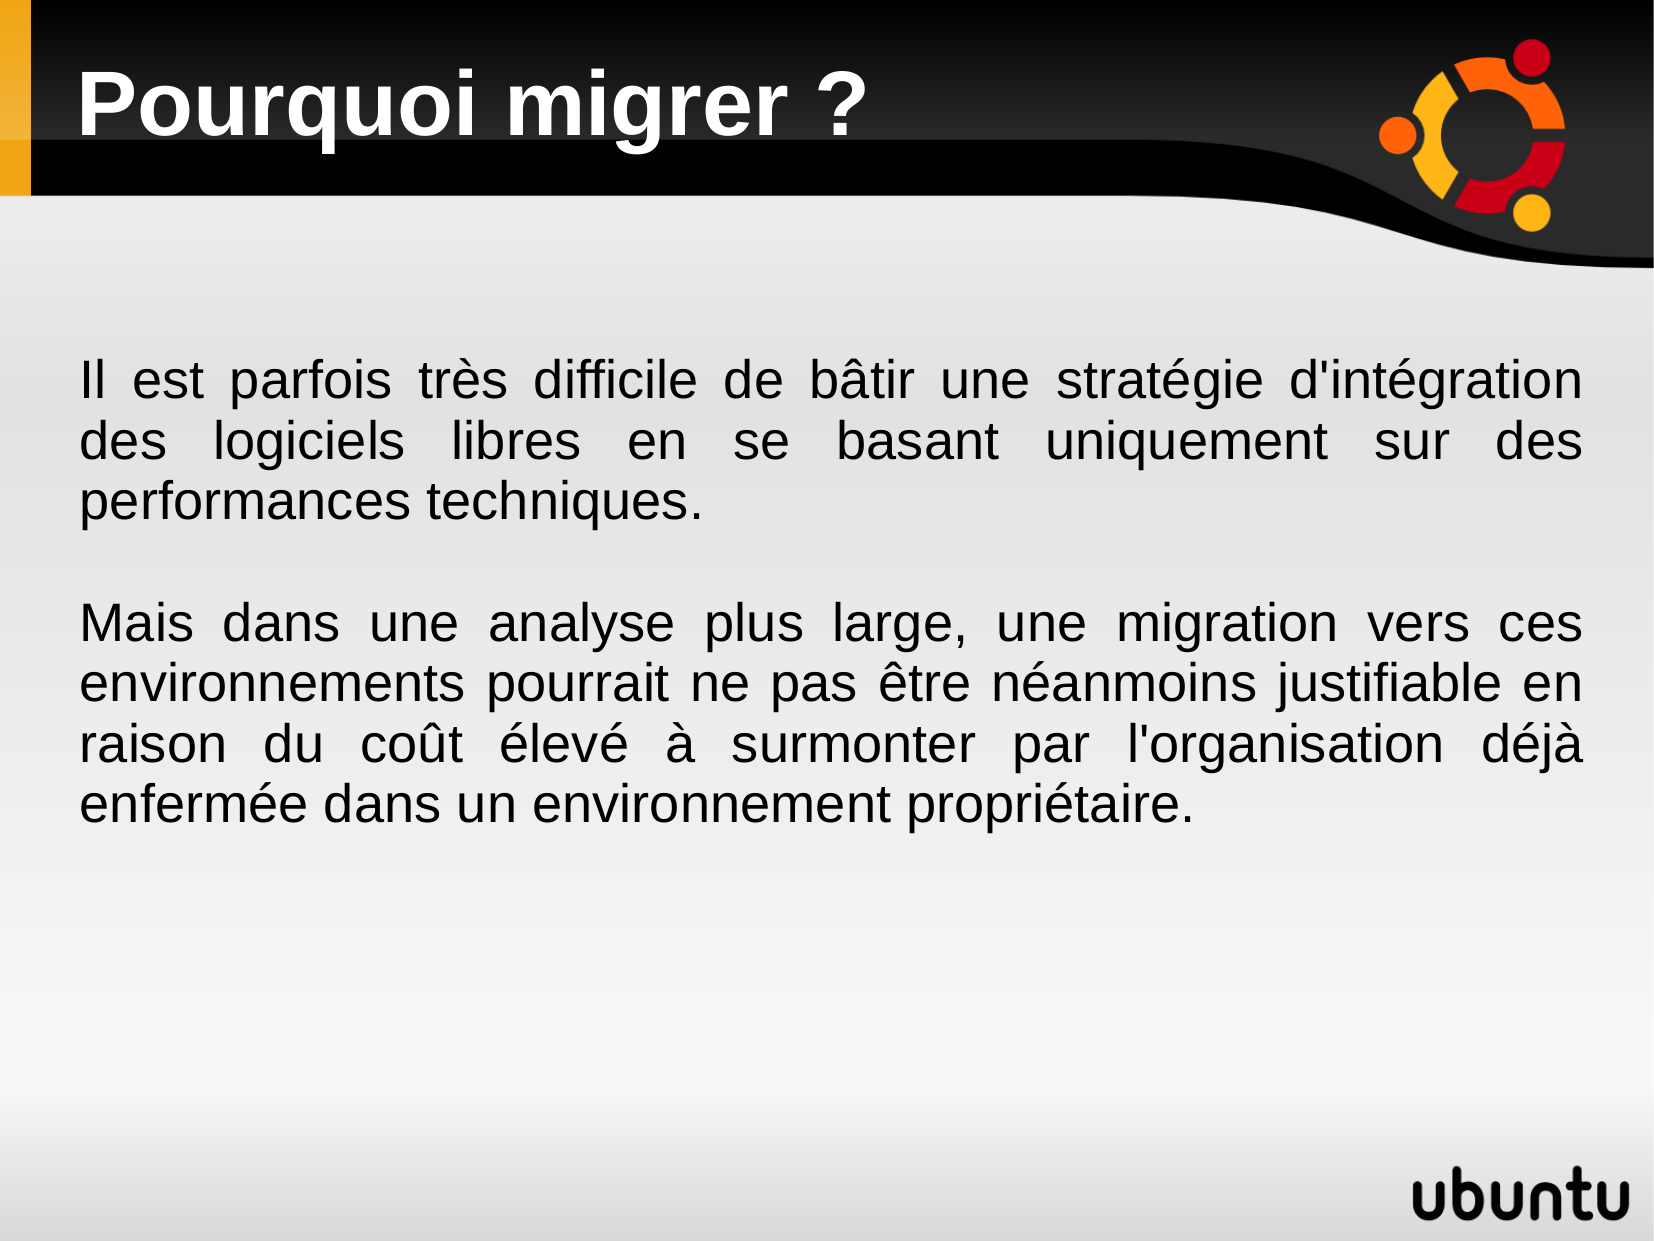

# Pourquoi migrer ?
Il est parfois très difficile de bâtir une stratégie d'intégration des logiciels libres en se basant uniquement sur des performances techniques.
Mais dans une analyse plus large, une migration vers ces environnements pourrait ne pas être néanmoins justifiable en raison du coût élevé à surmonter par l'organisation déjà enfermée dans un environnement propriétaire.